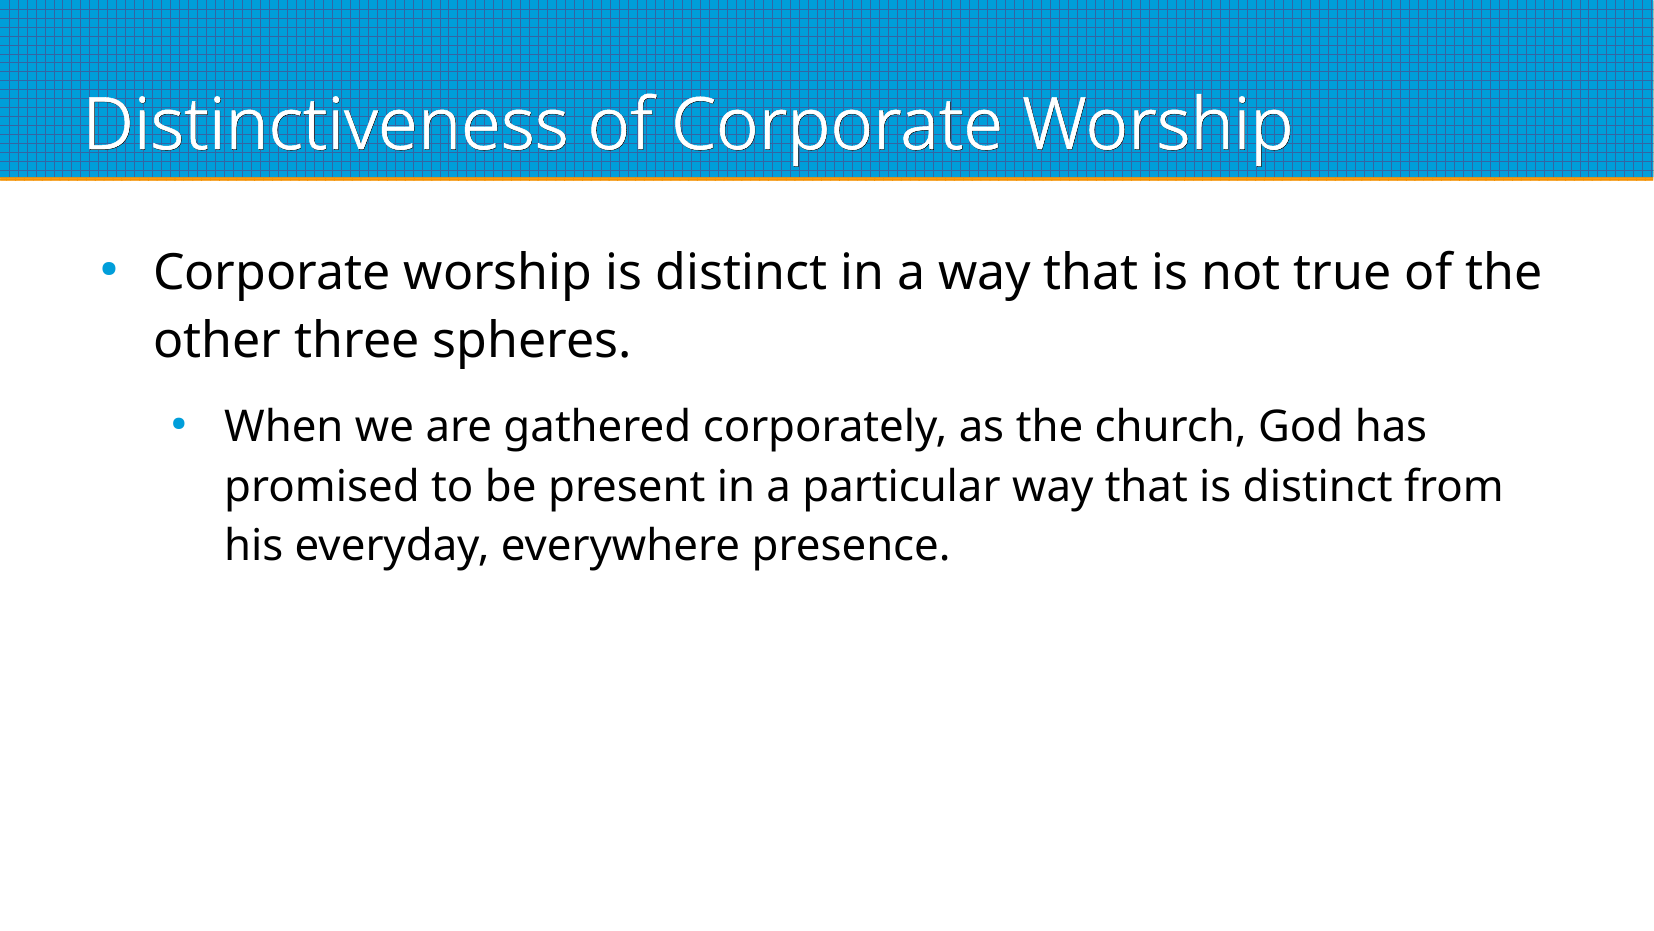

# Distinctiveness of Corporate Worship
Corporate worship is distinct in a way that is not true of the other three spheres.
When we are gathered corporately, as the church, God has promised to be present in a particular way that is distinct from his everyday, everywhere presence.